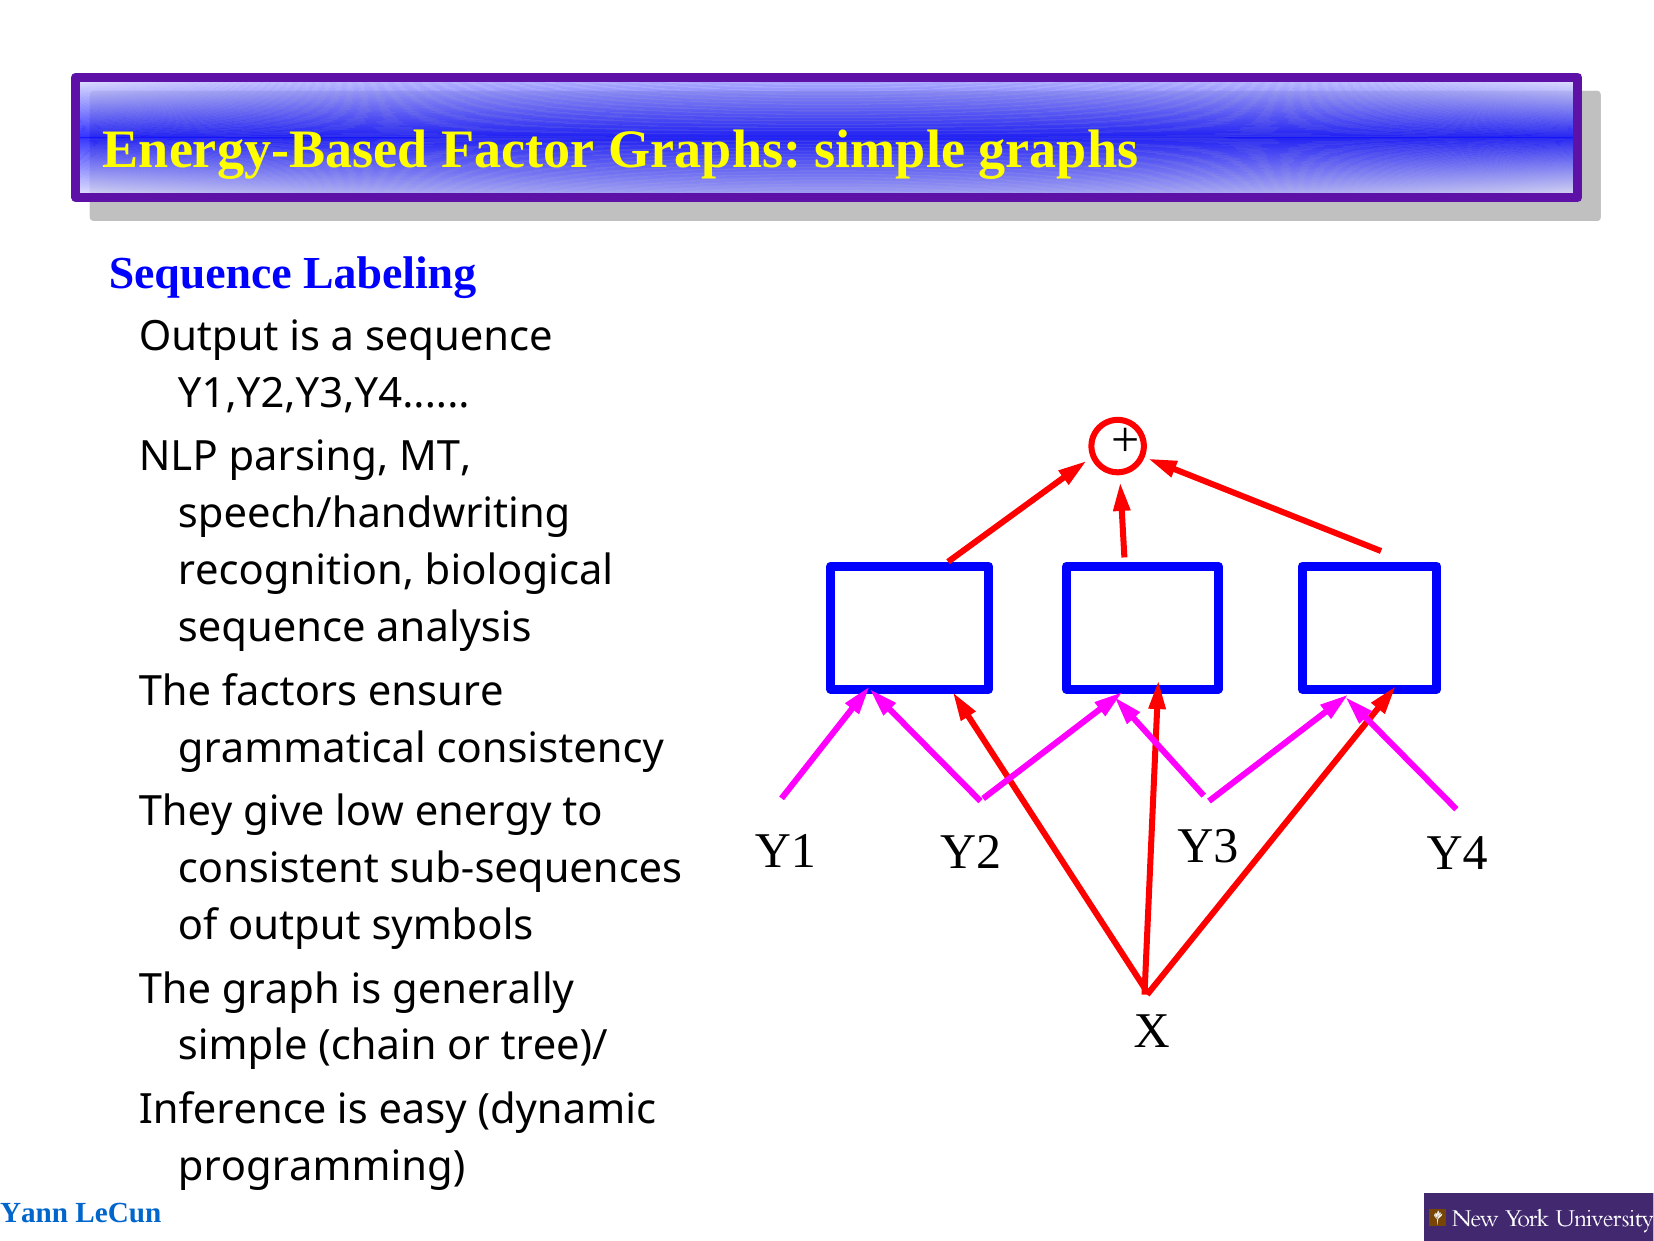

# Energy-Based Factor Graphs: simple graphs
Sequence Labeling
Output is a sequence Y1,Y2,Y3,Y4......
NLP parsing, MT, speech/handwriting recognition, biological sequence analysis
The factors ensure grammatical consistency
They give low energy to consistent sub-sequences of output symbols
The graph is generally simple (chain or tree)/
Inference is easy (dynamic programming)
+
Y3
Y1
Y2
Y4
X